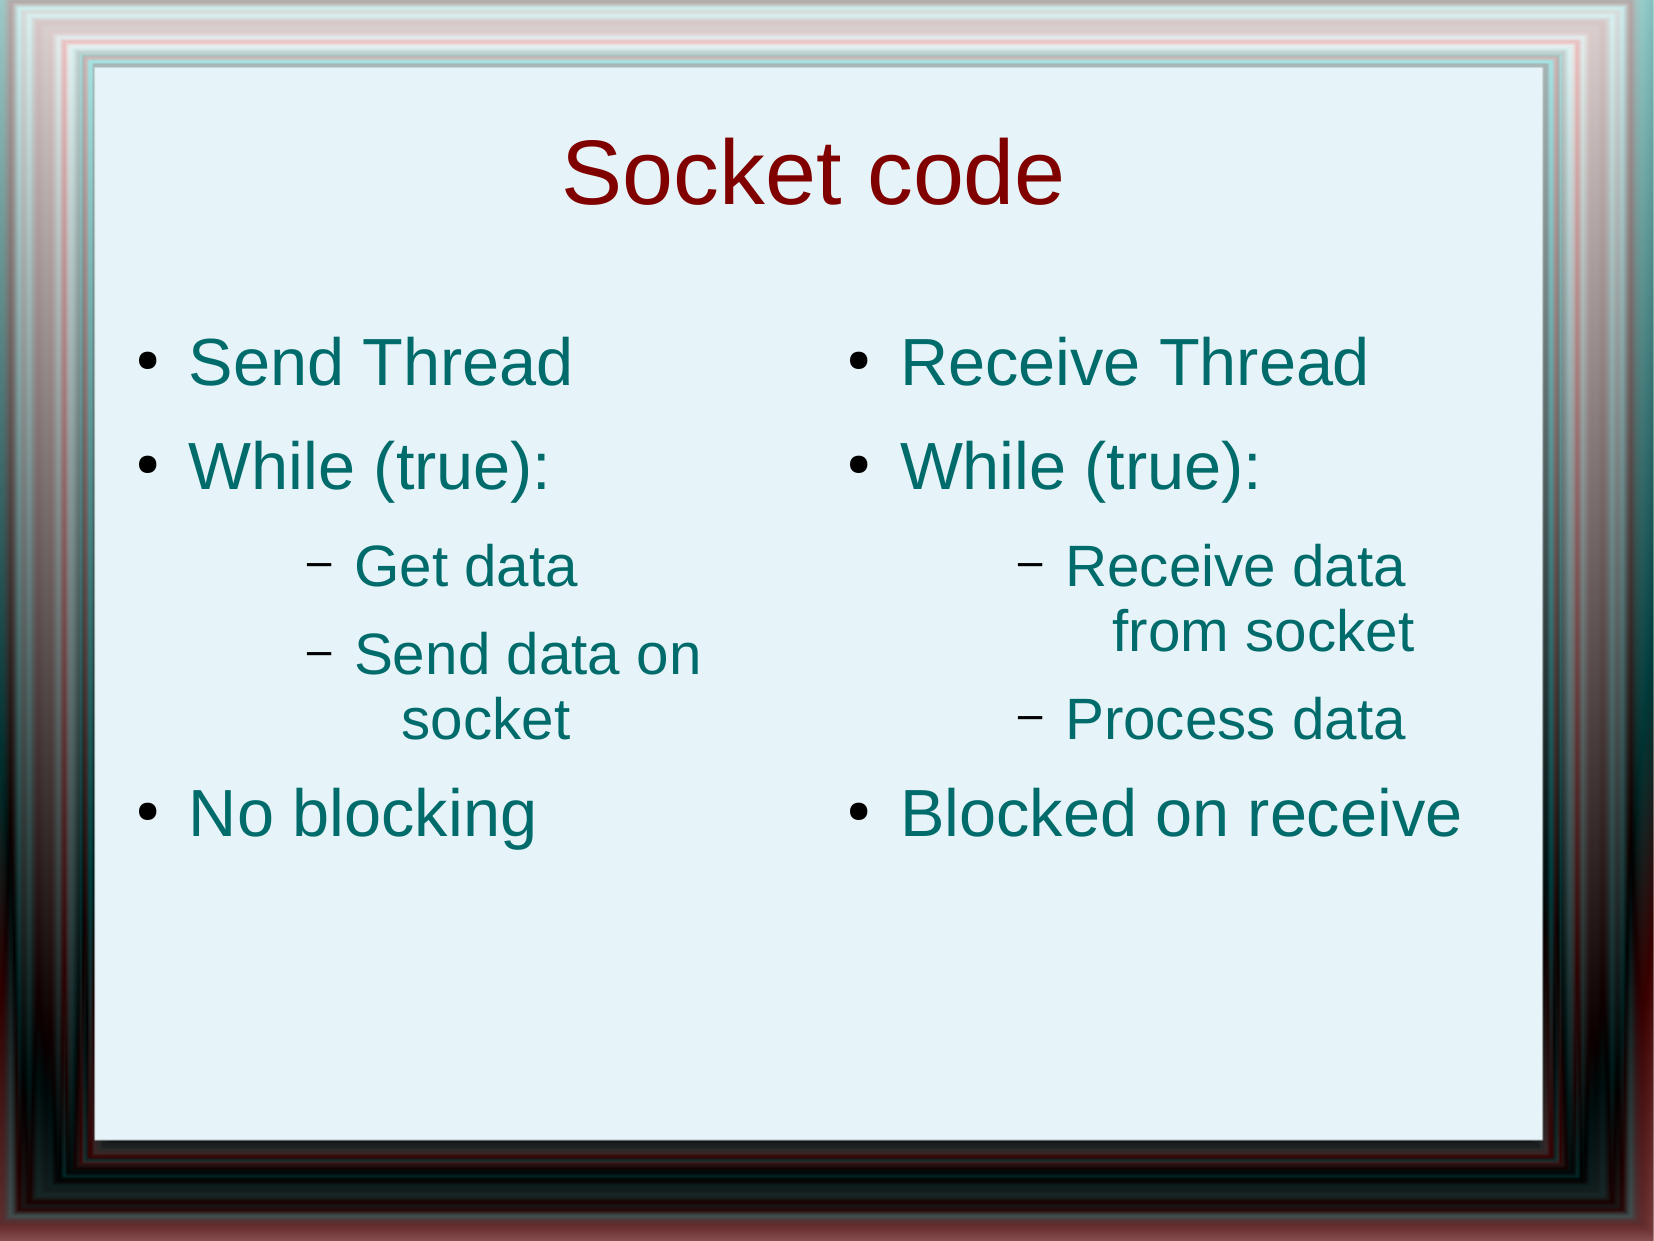

# Socket code
Send Thread
While (true):
Get data
Send data on socket
No blocking
Receive Thread
While (true):
Receive data from socket
Process data
Blocked on receive